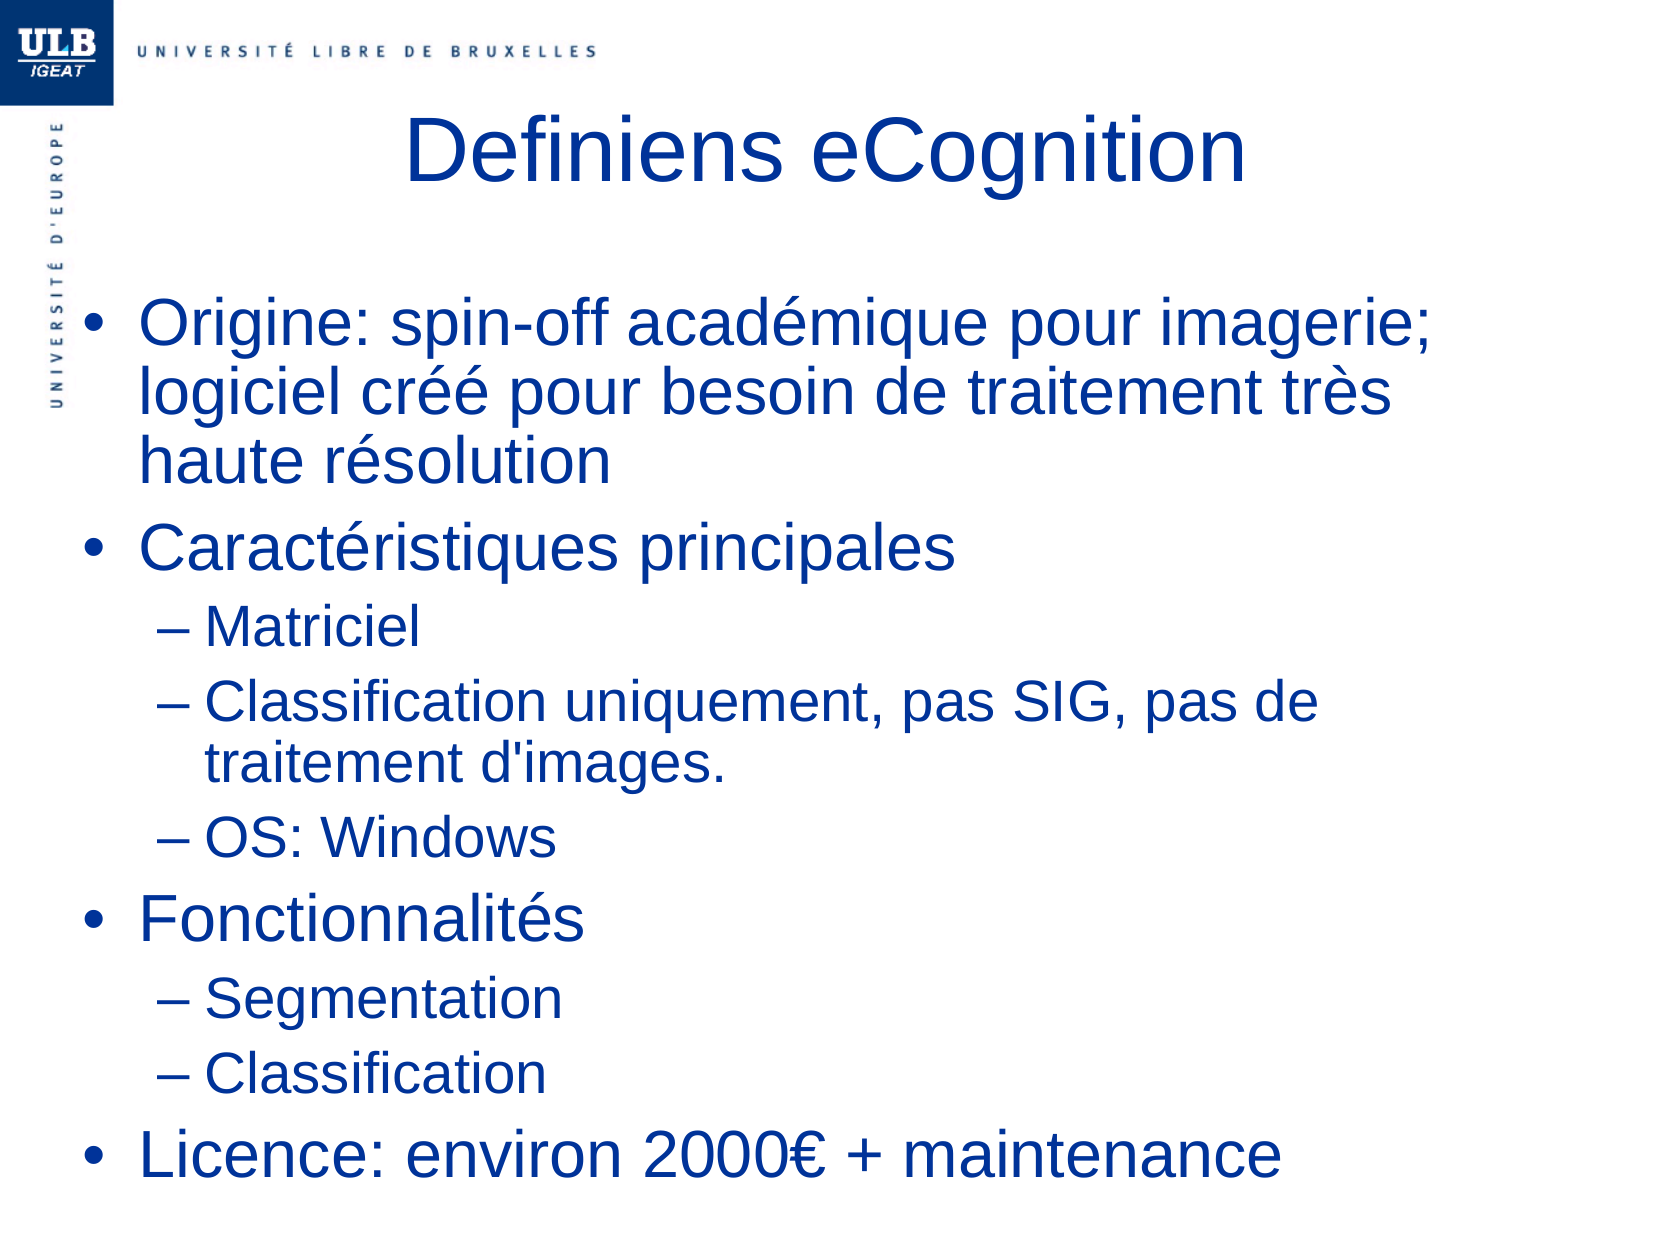

# Definiens eCognition
Origine: spin-off académique pour imagerie; logiciel créé pour besoin de traitement très haute résolution
Caractéristiques principales
Matriciel
Classification uniquement, pas SIG, pas de traitement d'images.
OS: Windows
Fonctionnalités
Segmentation
Classification
Licence: environ 2000€ + maintenance